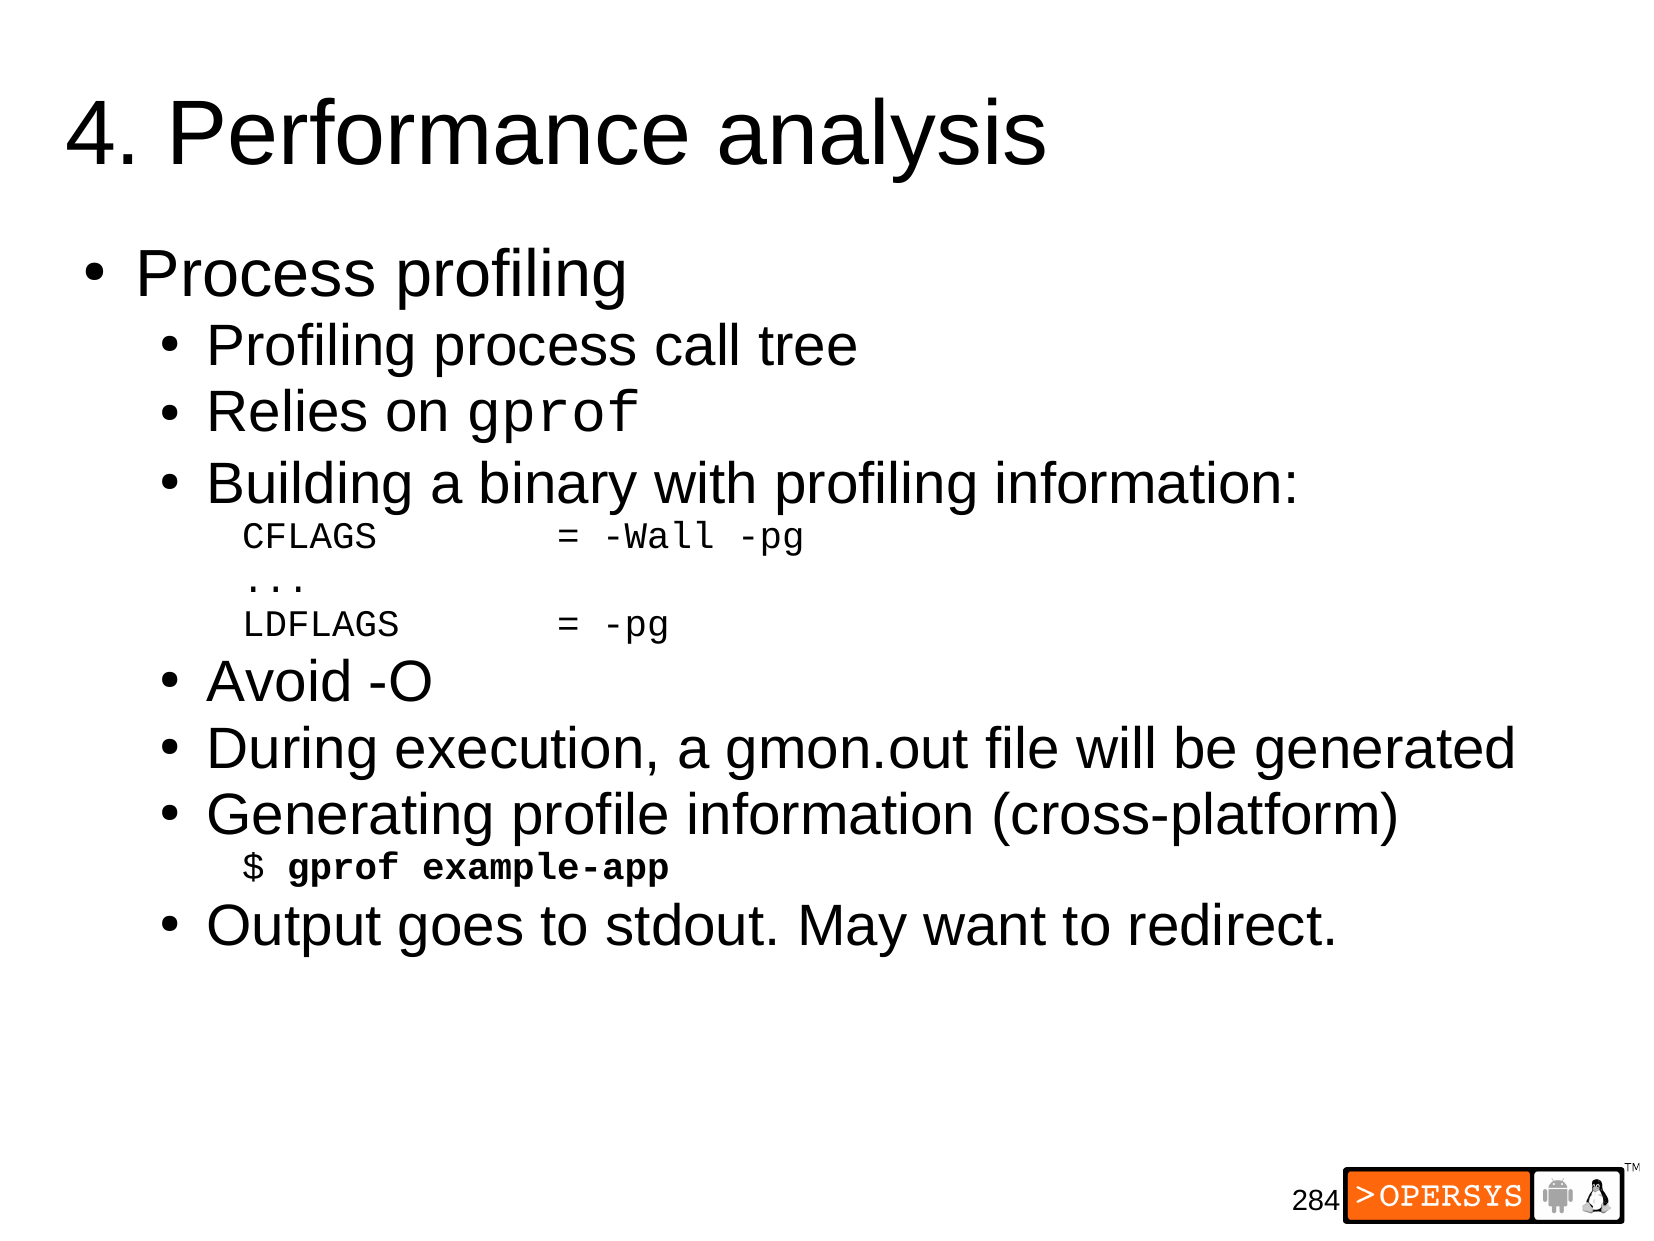

# 4. Performance analysis
Process profiling
Profiling process call tree
Relies on gprof
Building a binary with profiling information:
CFLAGS = -Wall -pg
...
LDFLAGS = -pg
Avoid -O
During execution, a gmon.out file will be generated
Generating profile information (cross-platform)
$ gprof example-app
Output goes to stdout. May want to redirect.